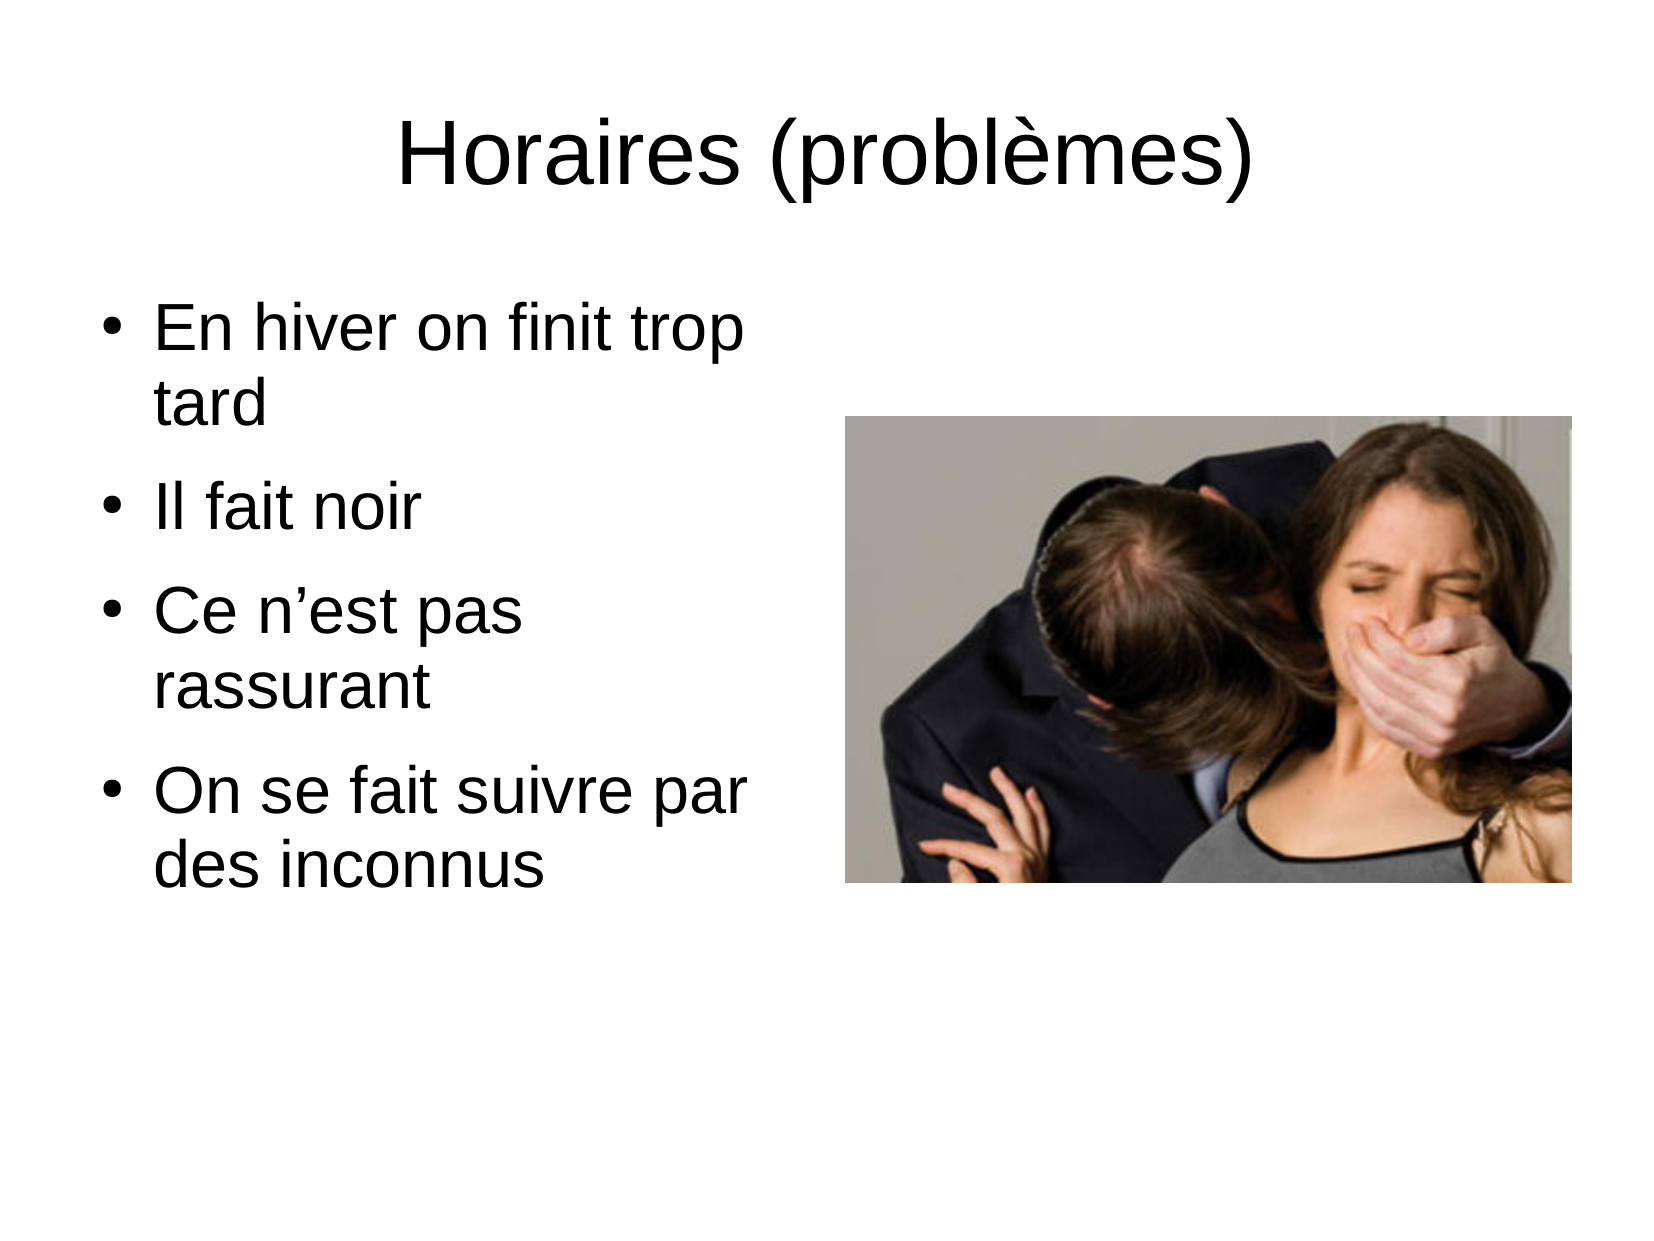

# Horaires (problèmes)
En hiver on finit trop tard
Il fait noir
Ce n’est pas rassurant
On se fait suivre par des inconnus